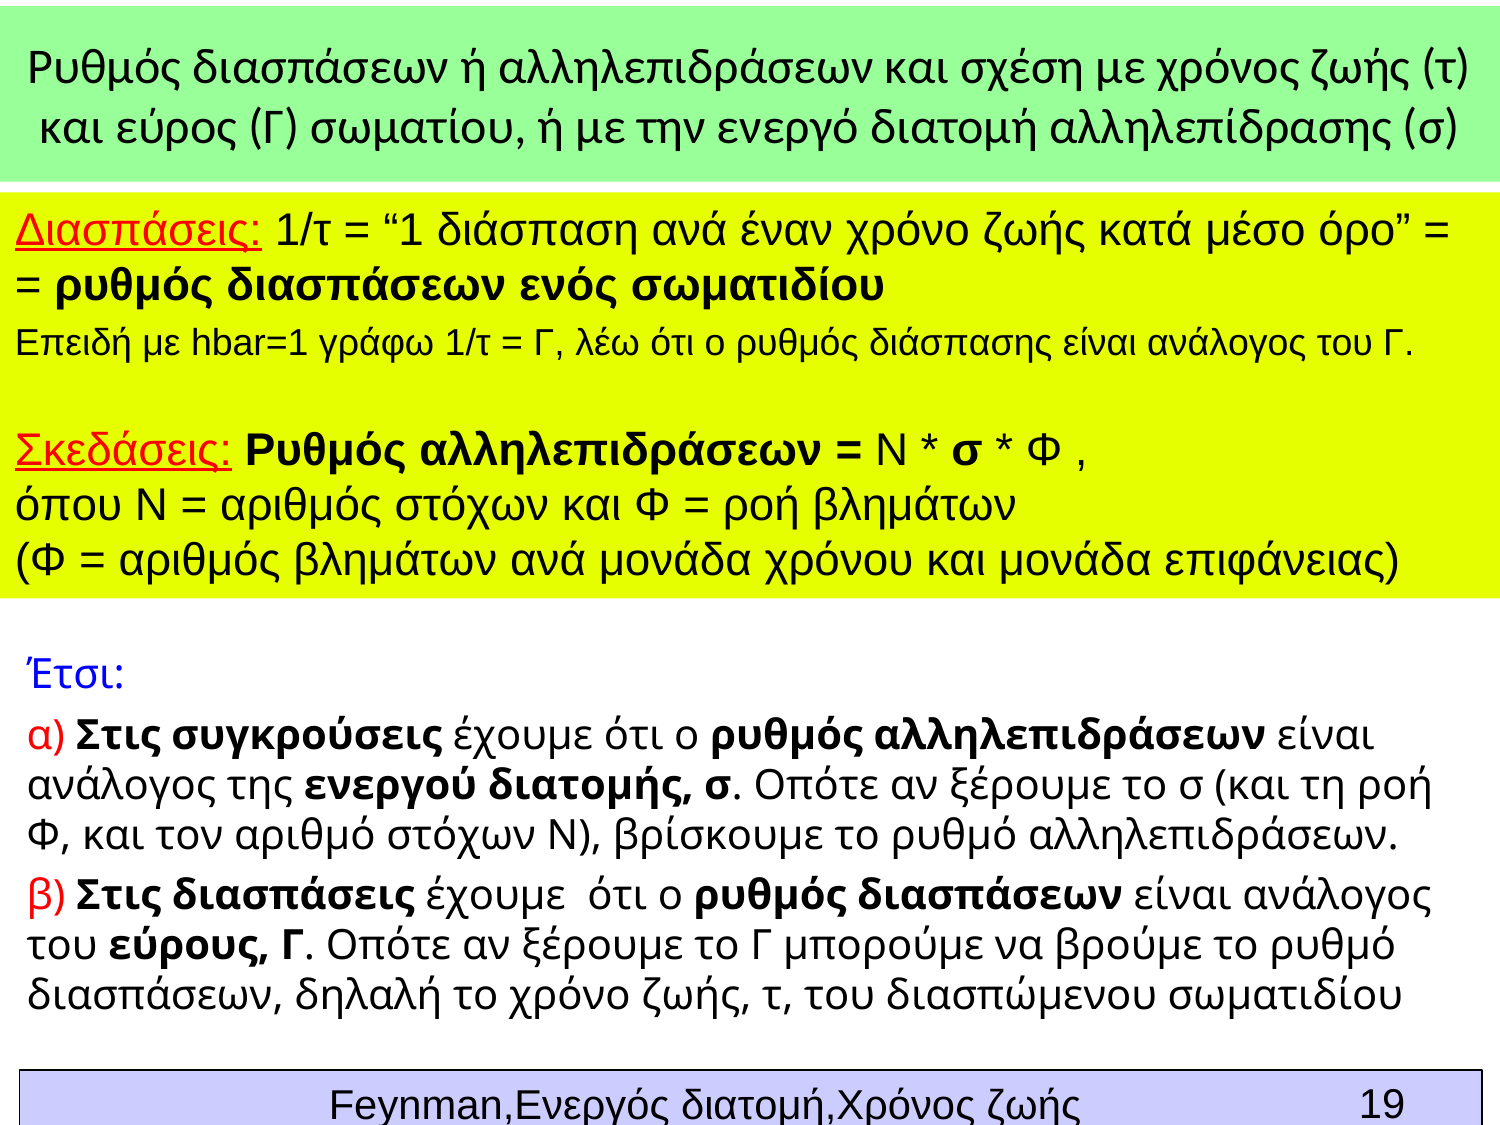

Ρυθμός διασπάσεων ή αλληλεπιδράσεων και σχέση με χρόνος ζωής (τ) και εύρος (Γ) σωματίου, ή με την ενεργό διατομή αλληλεπίδρασης (σ)
Διασπάσεις: 1/τ = “1 διάσπαση ανά έναν χρόνο ζωής κατά μέσο όρο” =
= ρυθμός διασπάσεων ενός σωματιδίου
Επειδή με hbar=1 γράφω 1/τ = Γ, λέω ότι ο ρυθμός διάσπασης είναι ανάλογος του Γ.
Σκεδάσεις: Ρυθμός αλληλεπιδράσεων = Ν * σ * Φ ,
όπου Ν = αριθμός στόχων και Φ = ροή βλημάτων
(Φ = αριθμός βλημάτων ανά μονάδα χρόνου και μονάδα επιφάνειας)
Έτσι:
α) Στις συγκρούσεις έχουμε ότι ο ρυθμός αλληλεπιδράσεων είναι ανάλογος της ενεργού διατομής, σ. Οπότε αν ξέρουμε το σ (και τη ροή Φ, και τον αριθμό στόχων Ν), βρίσκουμε το ρυθμό αλληλεπιδράσεων.
β) Στις διασπάσεις έχουμε ότι ο ρυθμός διασπάσεων είναι ανάλογος του εύρους, Γ. Οπότε αν ξέρουμε το Γ μπορούμε να βρούμε το ρυθμό διασπάσεων, δηλαλή το χρόνο ζωής, τ, του διασπώμενου σωματιδίου
19
Feynman,Eνεργός διατομή,Xρόνος ζωής